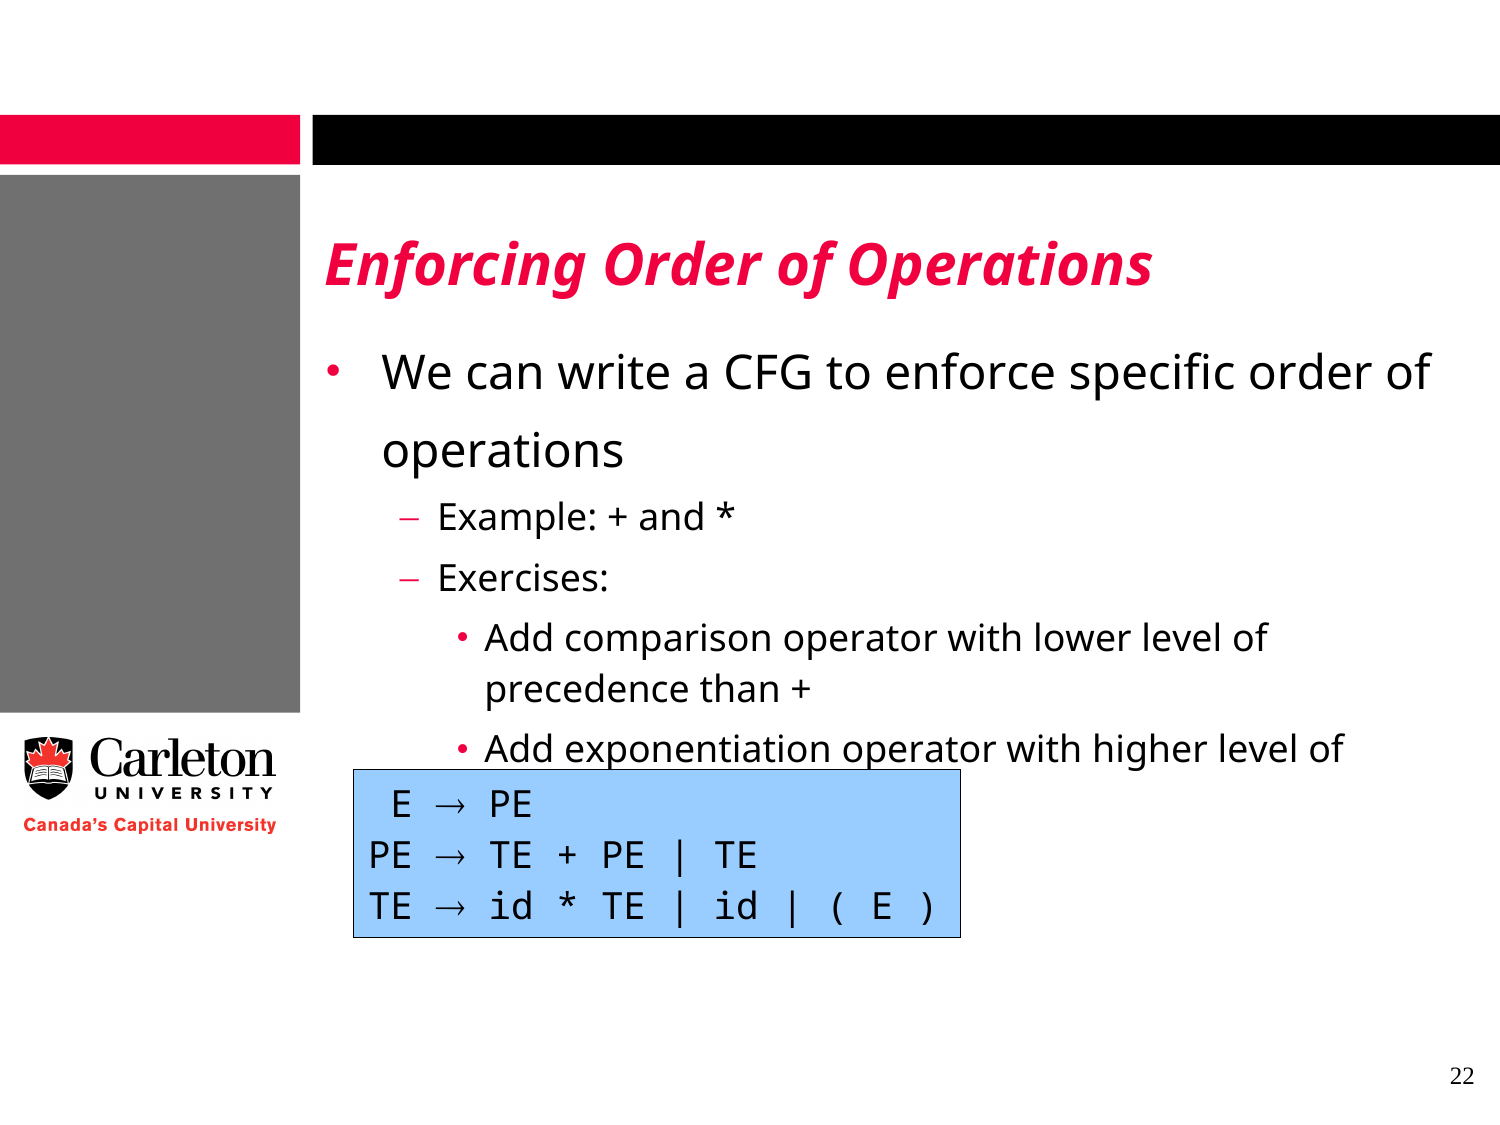

# Enforcing Order of Operations
We can write a CFG to enforce specific order of operations
Example: + and *
Exercises:
Add comparison operator with lower level of precedence than +
Add exponentiation operator with higher level of precedence than *
 E  PE
PE  TE + PE | TE
TE  id * TE | id | ( E )
22